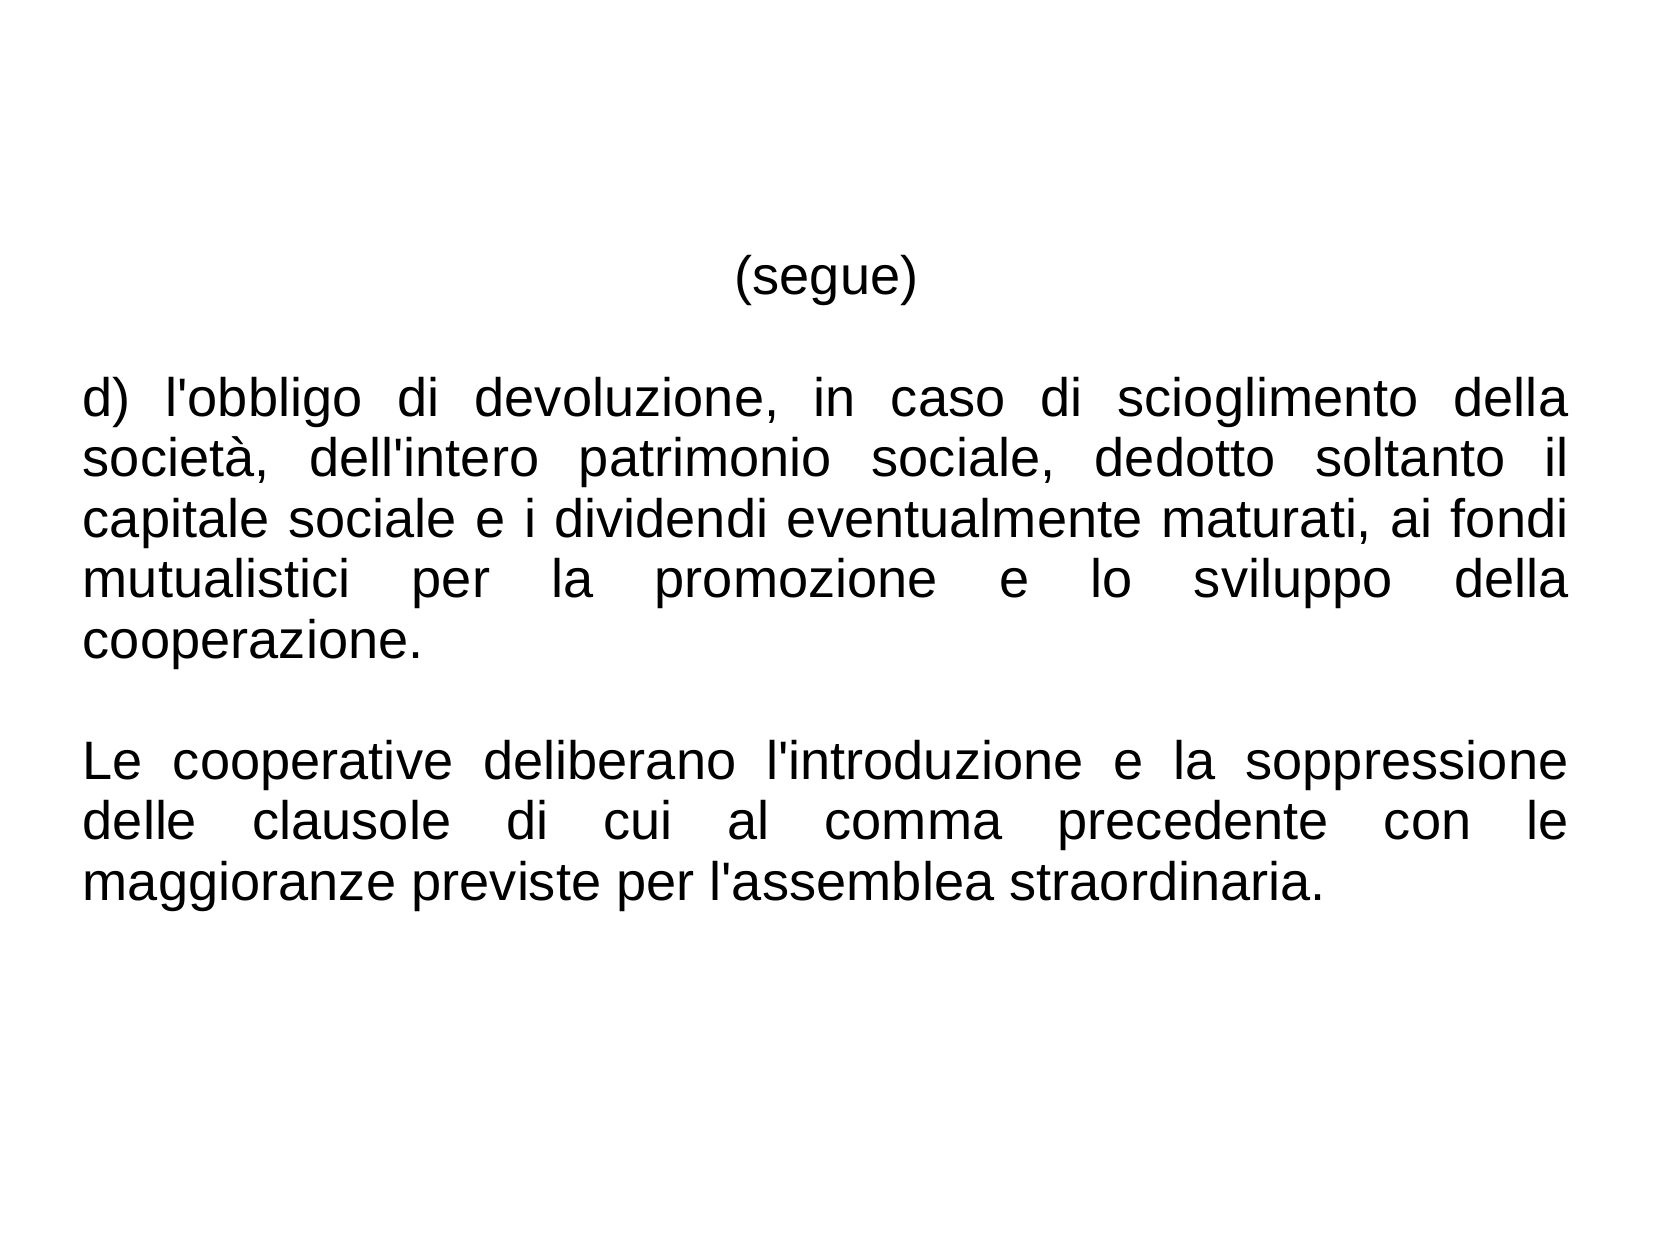

# (segue)
d) l'obbligo di devoluzione, in caso di scioglimento della società, dell'intero patrimonio sociale, dedotto soltanto il capitale sociale e i dividendi eventualmente maturati, ai fondi mutualistici per la promozione e lo sviluppo della cooperazione.
Le cooperative deliberano l'introduzione e la soppressione delle clausole di cui al comma precedente con le maggioranze previste per l'assemblea straordinaria.